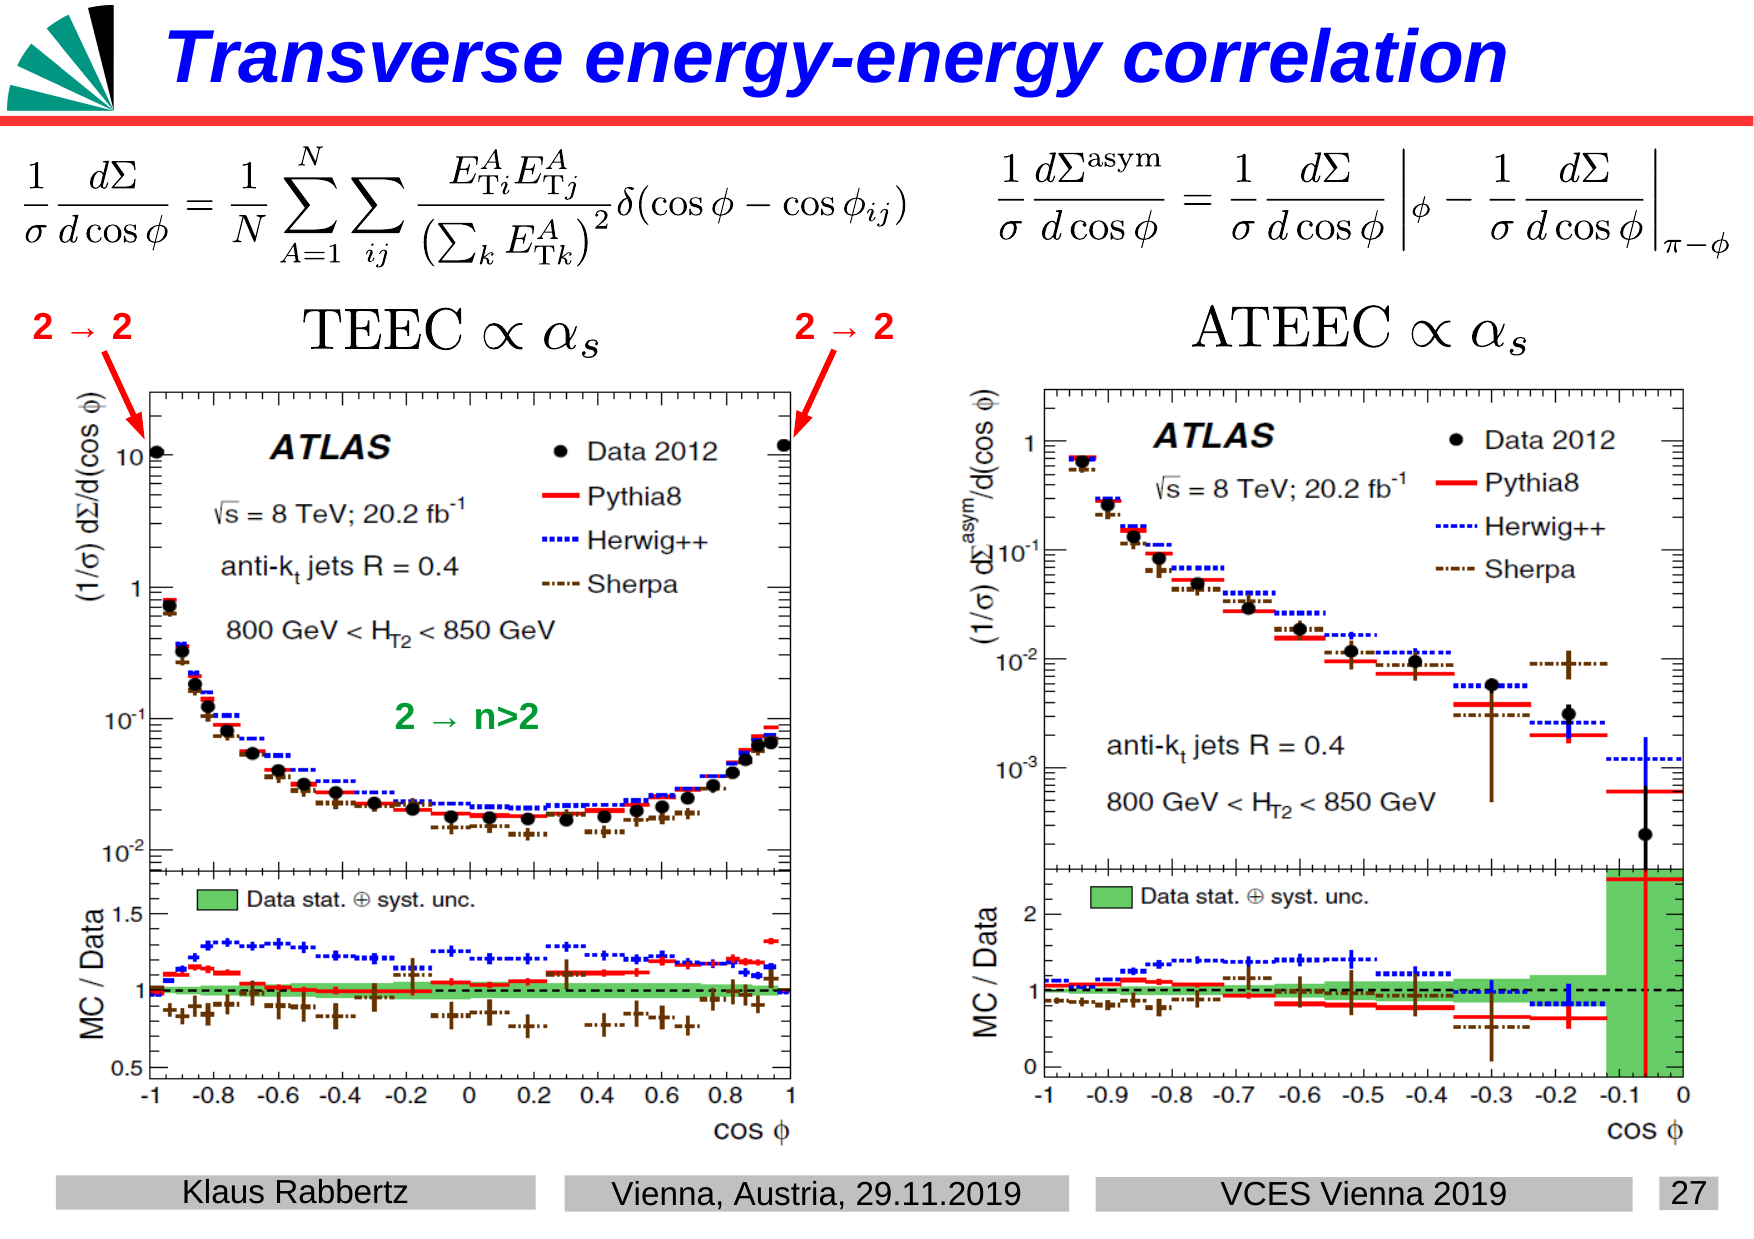

# Transverse energy-energy correlation
2 → 2
2 → 2
2 → n>2